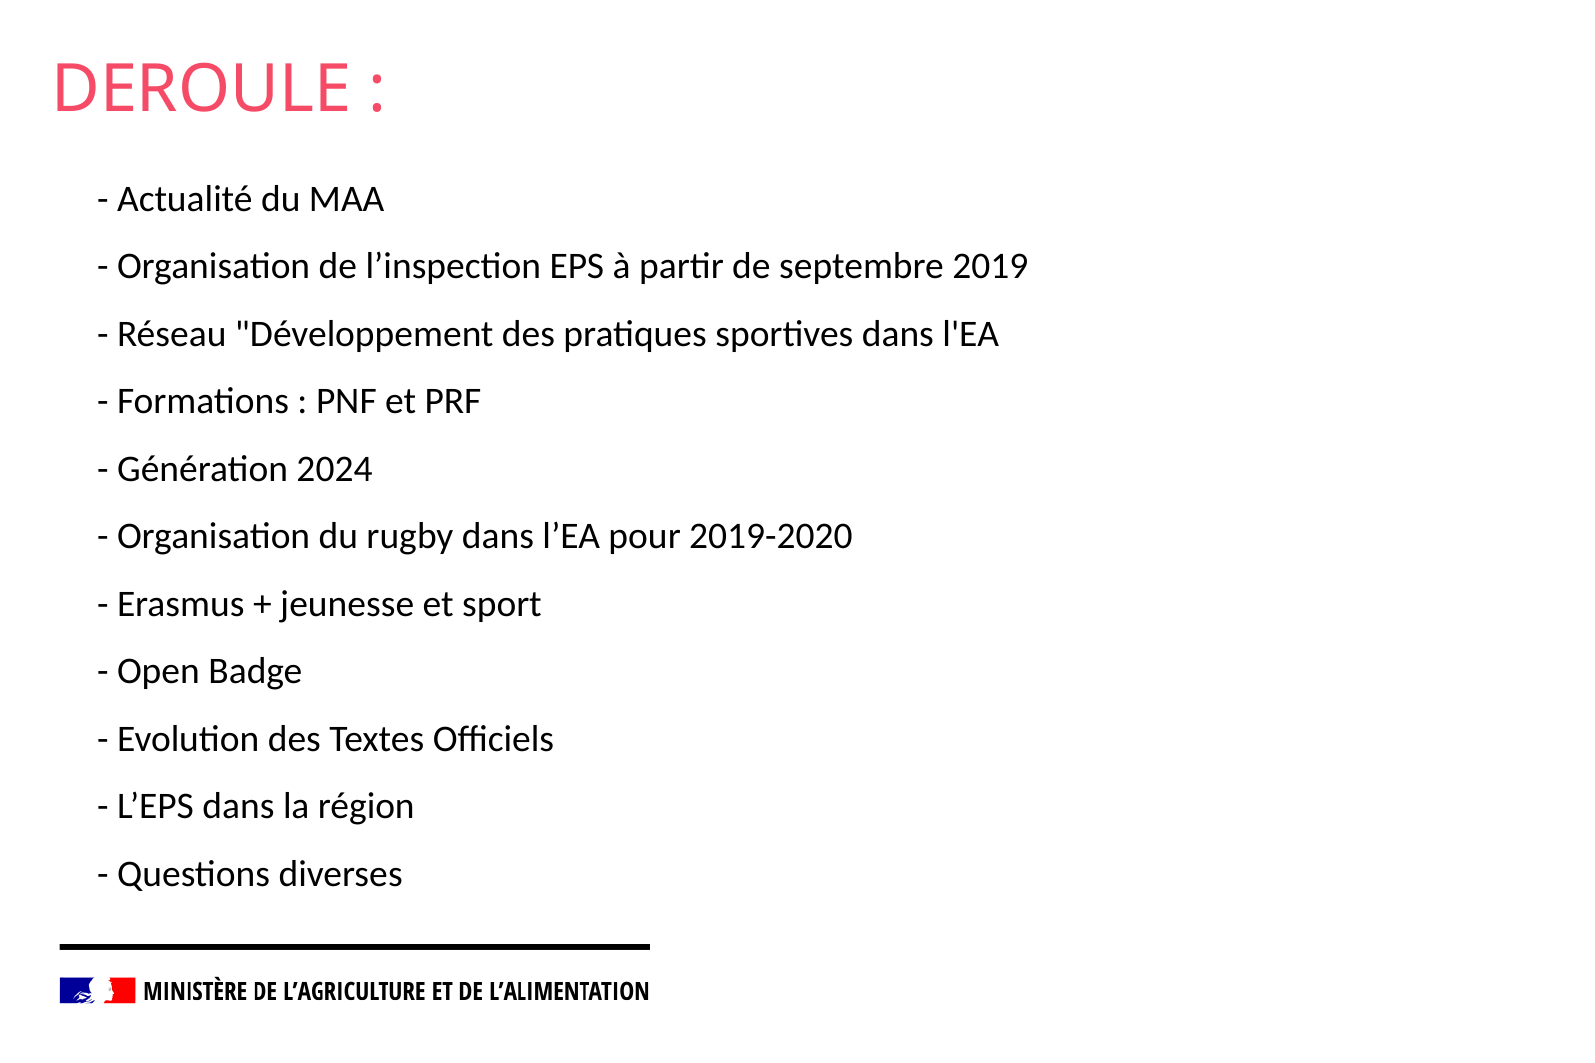

# DEROULE :
- Actualité du MAA
- Organisation de l’inspection EPS à partir de septembre 2019
- Réseau "Développement des pratiques sportives dans l'EA
- Formations : PNF et PRF
- Génération 2024
- Organisation du rugby dans l’EA pour 2019-2020
- Erasmus + jeunesse et sport
- Open Badge
- Evolution des Textes Officiels
- L’EPS dans la région
- Questions diverses